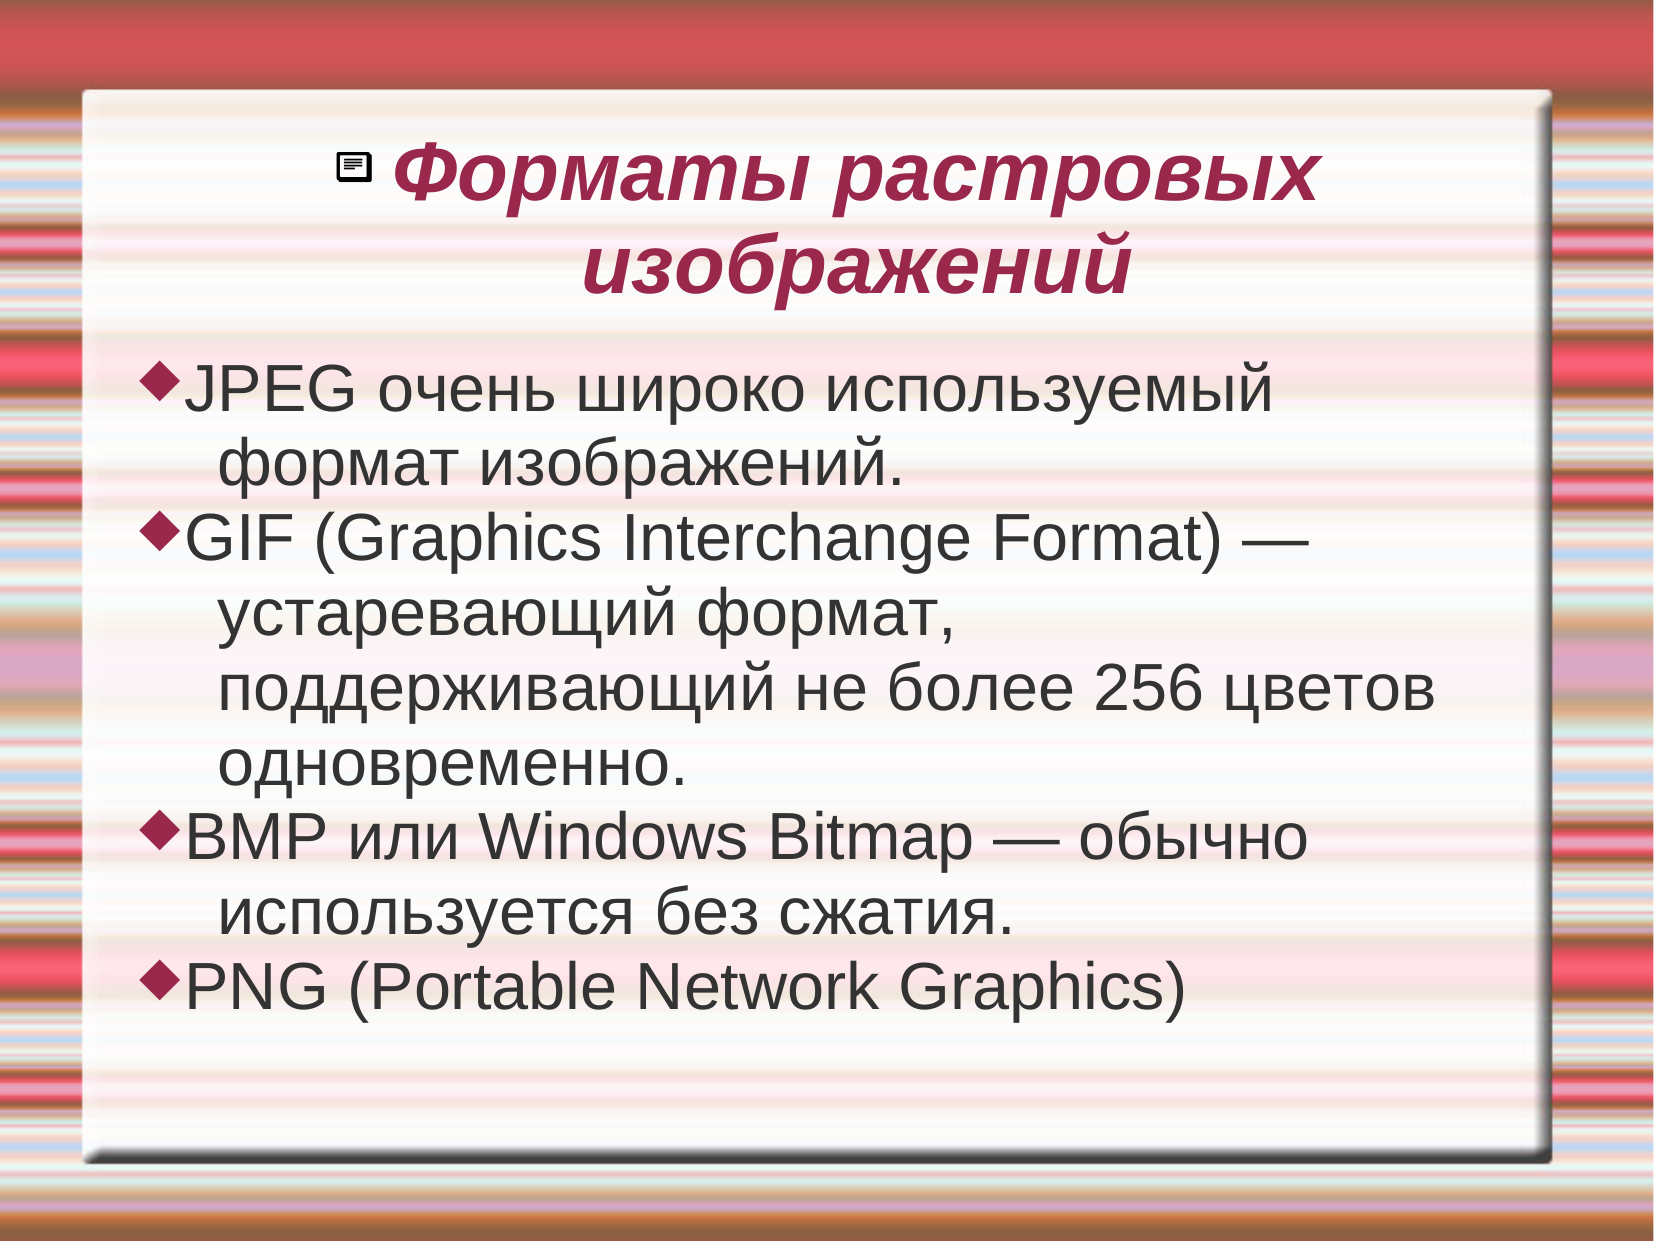

# Форматы растровых изображений
JPEG очень широко используемый формат изображений.
GIF (Graphics Interchange Format) — устаревающий формат, поддерживающий не более 256 цветов одновременно.
BMP или Windows Bitmap — обычно используется без сжатия.
PNG (Portable Network Graphics)